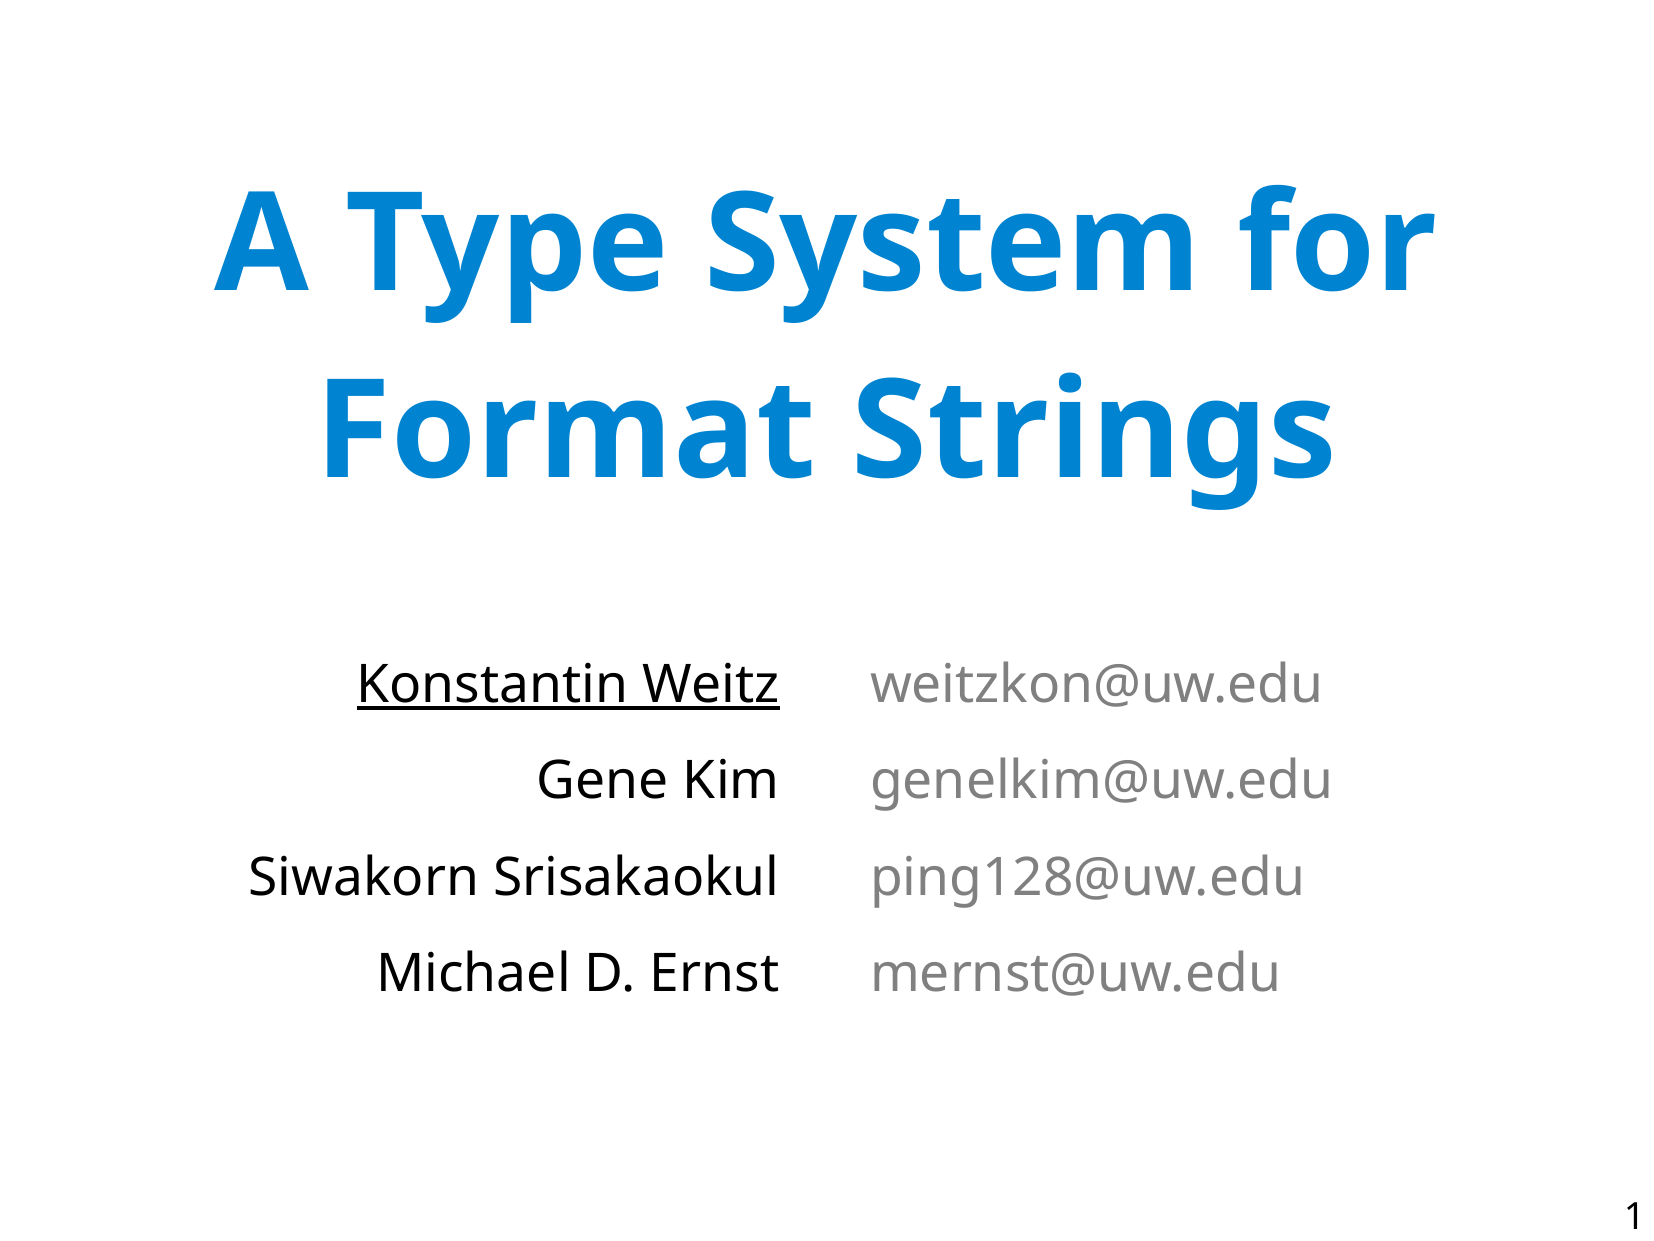

# A Type System for Format Strings
Konstantin Weitz
Gene Kim
Siwakorn Srisakaokul
Michael D. Ernst
weitzkon@uw.edu
genelkim@uw.edu
ping128@uw.edu
mernst@uw.edu
1